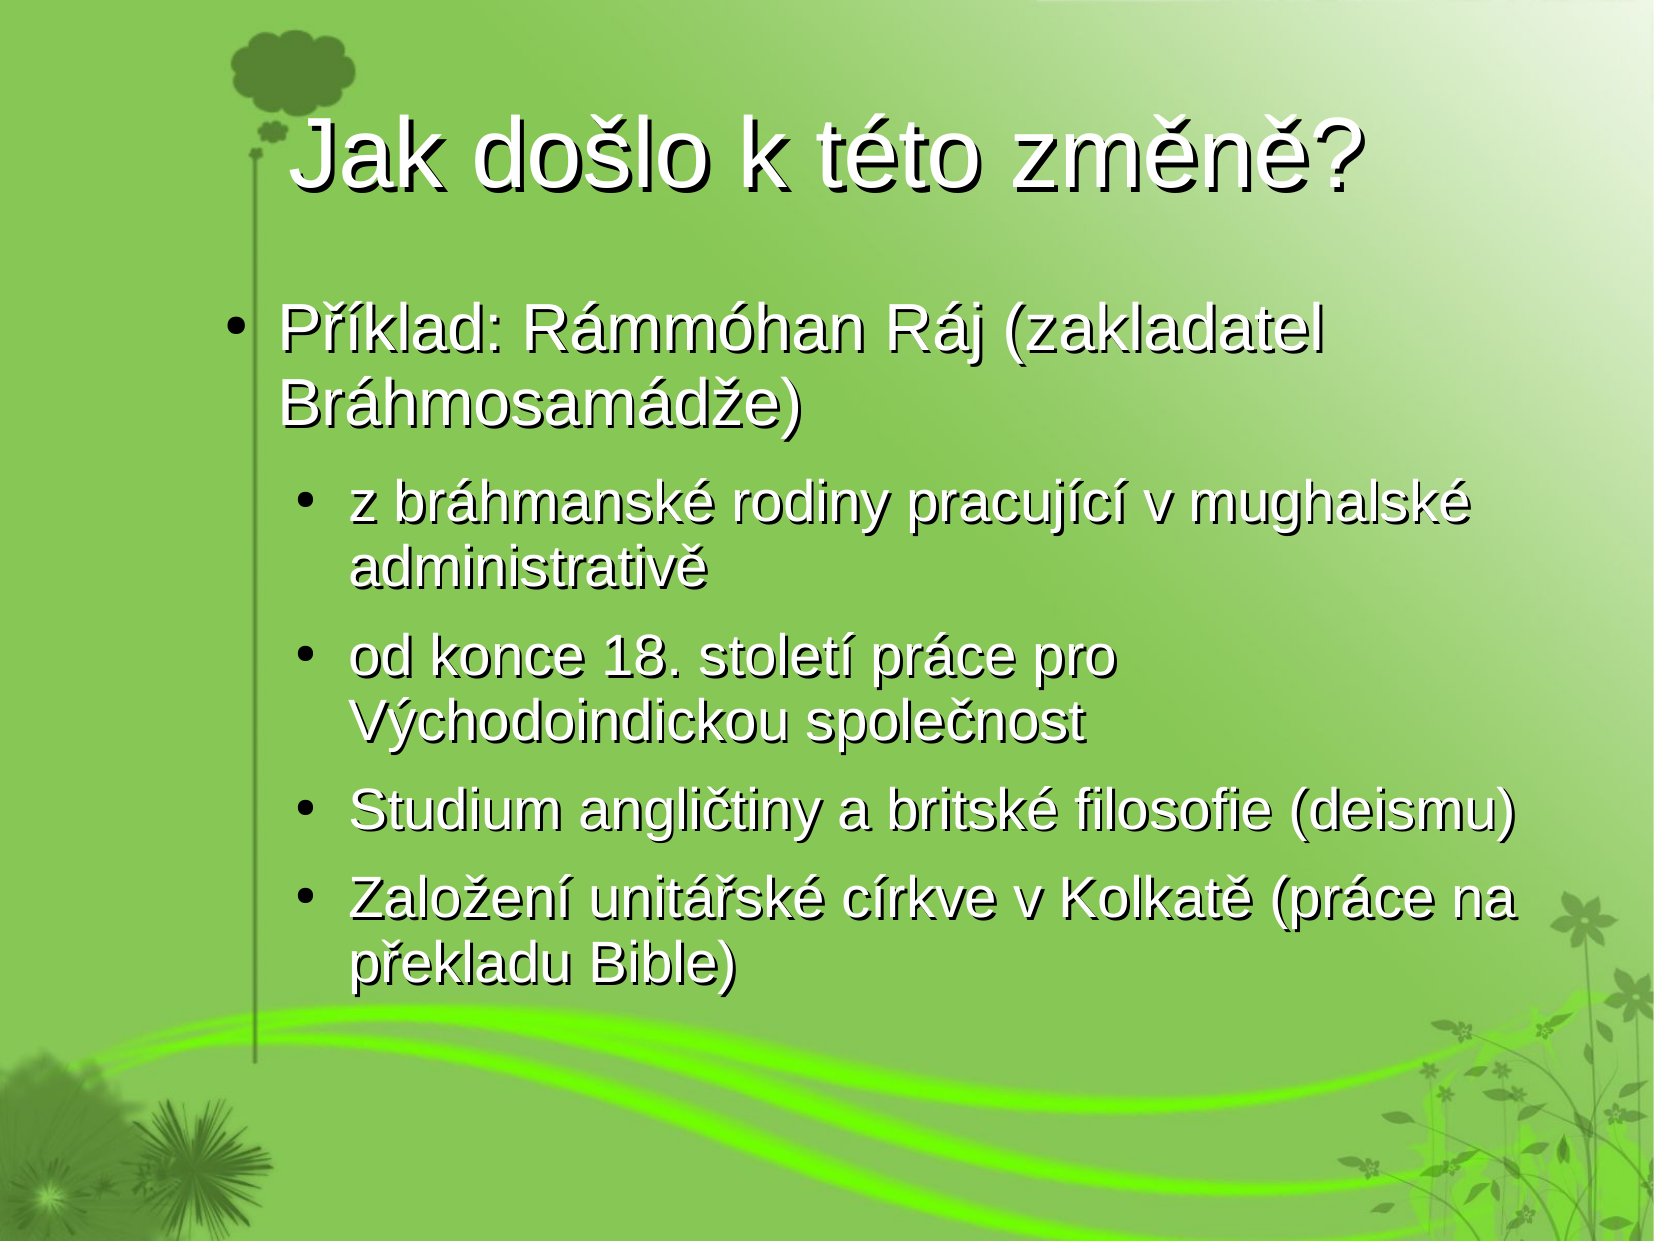

# Jak došlo k této změně?
Příklad: Rámmóhan Ráj (zakladatel Bráhmosamádže)
z bráhmanské rodiny pracující v mughalské administrativě
od konce 18. století práce pro Východoindickou společnost
Studium angličtiny a britské filosofie (deismu)
Založení unitářské církve v Kolkatě (práce na překladu Bible)